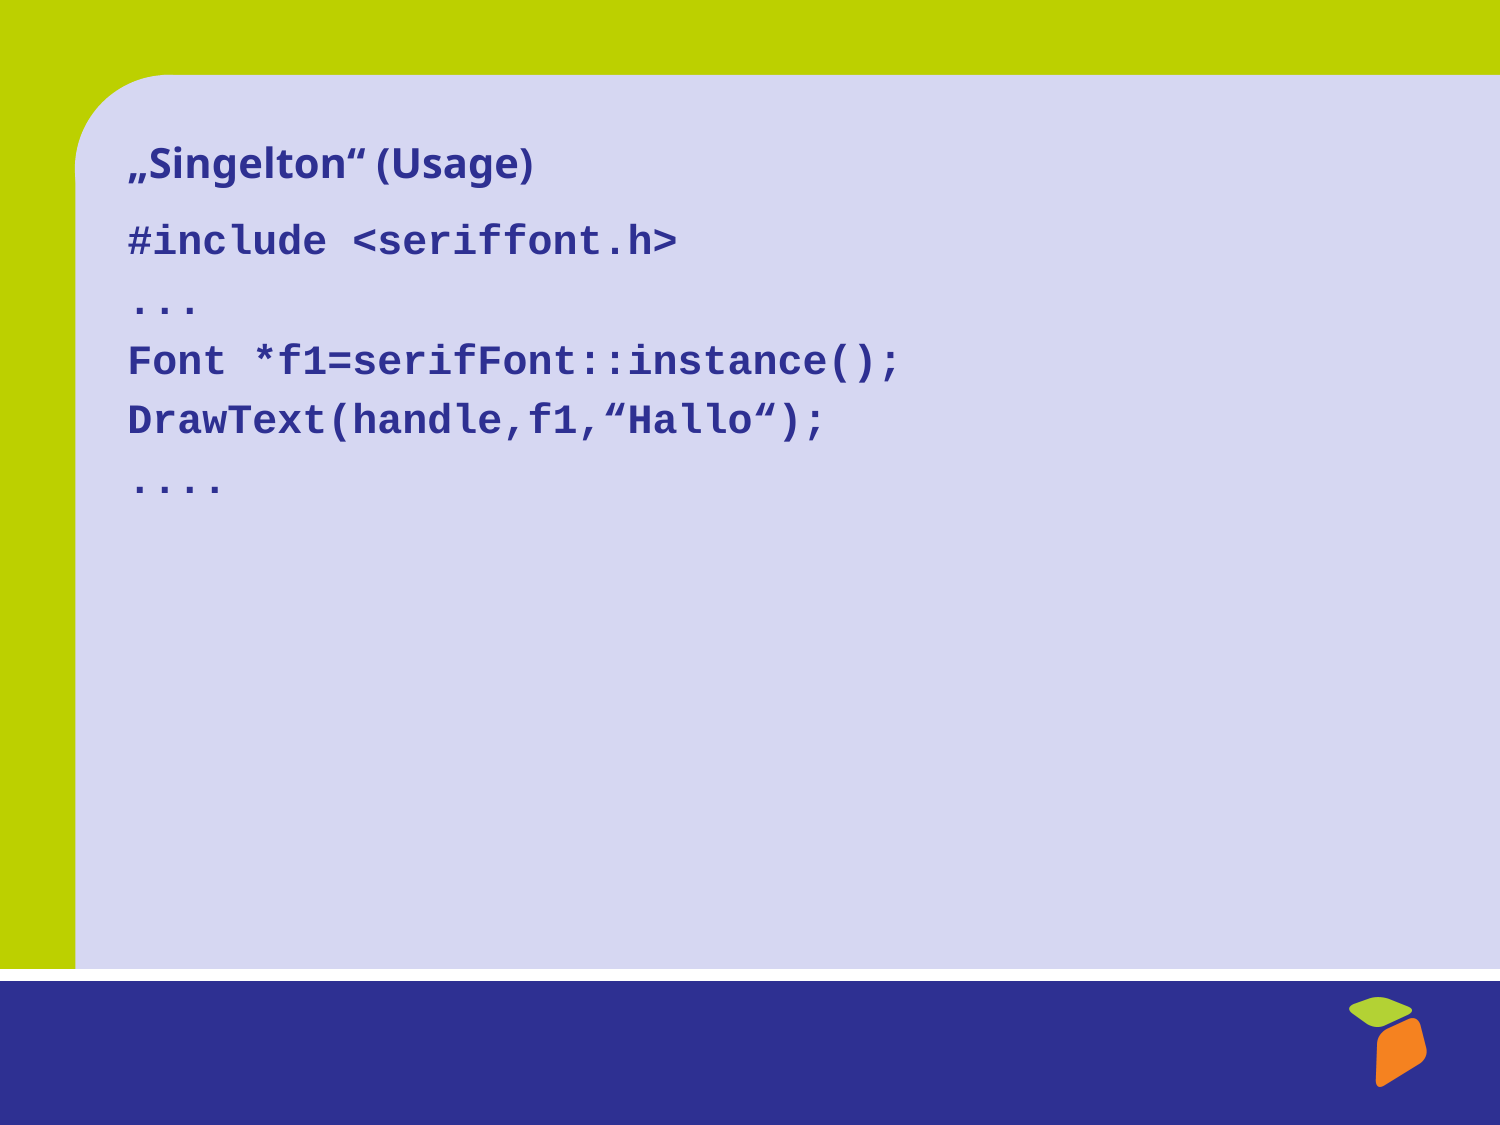

# „Singelton“ (Usage)
#include <seriffont.h>
...
Font *f1=serifFont::instance();
DrawText(handle,f1,“Hallo“);
....